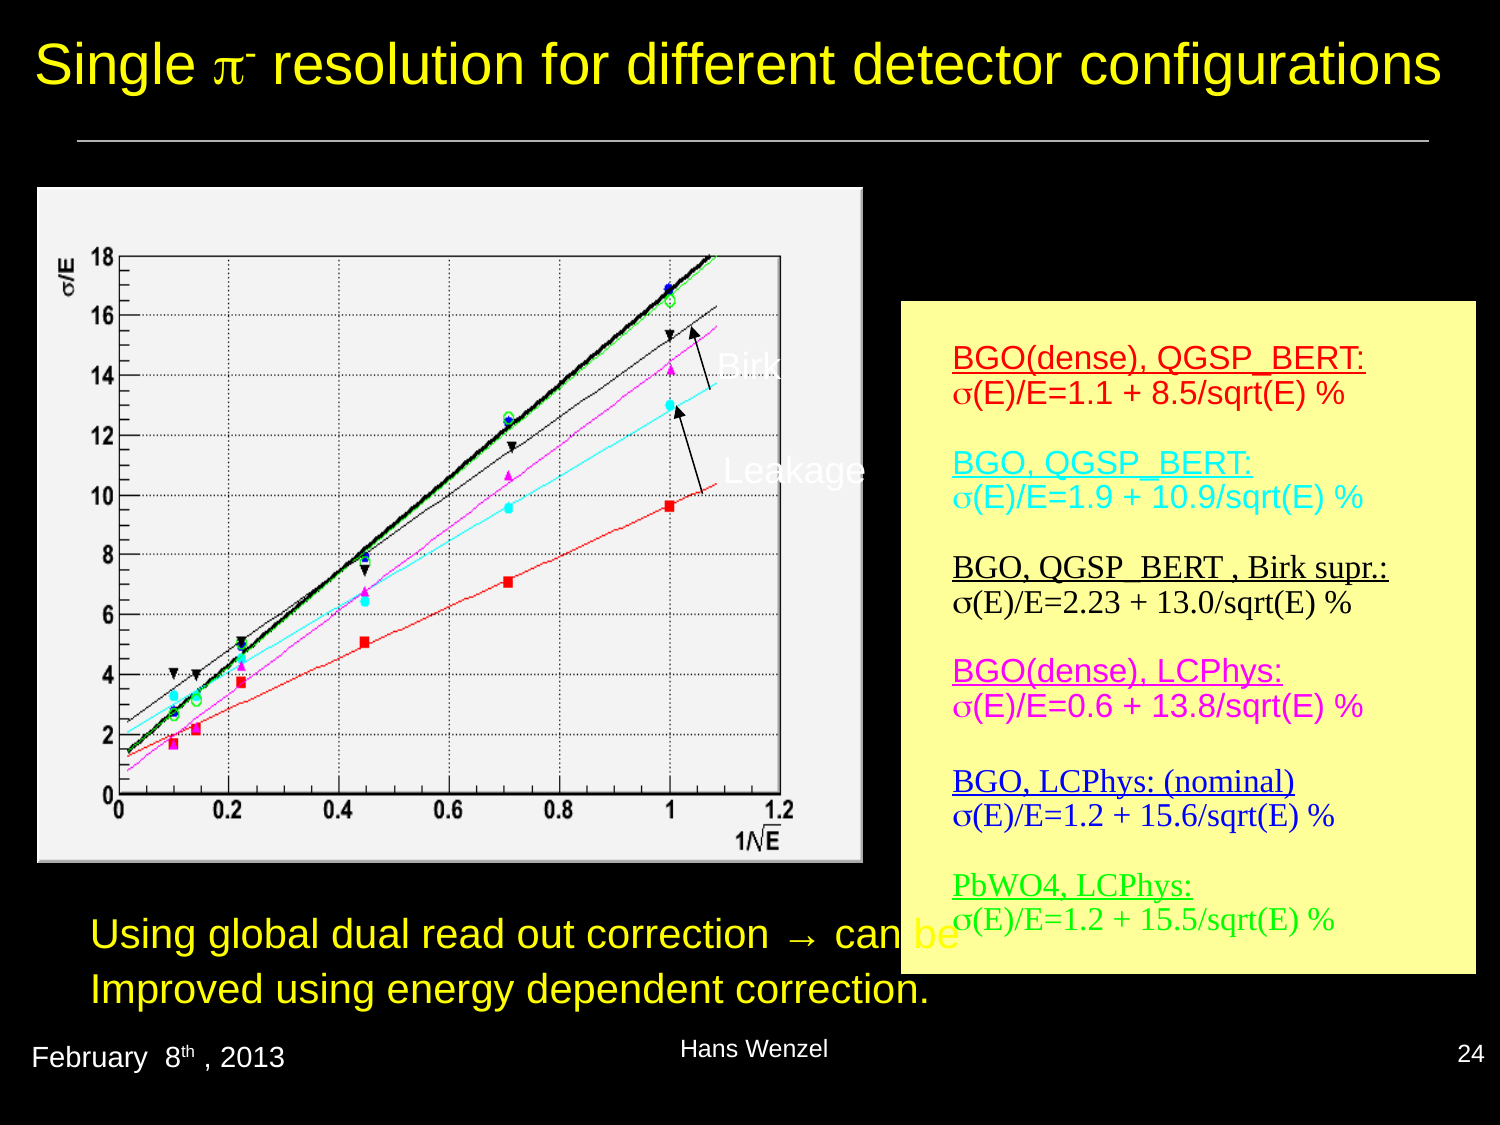

# Single  resolution for different detector configurations
BGO(dense), QGSP_BERT:
(E)/E=1.1 + 8.5/sqrt(E) %
BGO, QGSP_BERT:
(E)/E=1.9 + 10.9/sqrt(E) %
BGO, QGSP_BERT , Birk supr.:
(E)/E=2.23 + 13.0/sqrt(E) %
BGO(dense), LCPhys:
(E)/E=0.6 + 13.8/sqrt(E) %
BGO, LCPhys: (nominal)
(E)/E=1.2 + 15.6/sqrt(E) %
PbWO4, LCPhys:
(E)/E=1.2 + 15.5/sqrt(E) %
Birk
Leakage
Using global dual read out correction → can be
Improved using energy dependent correction.